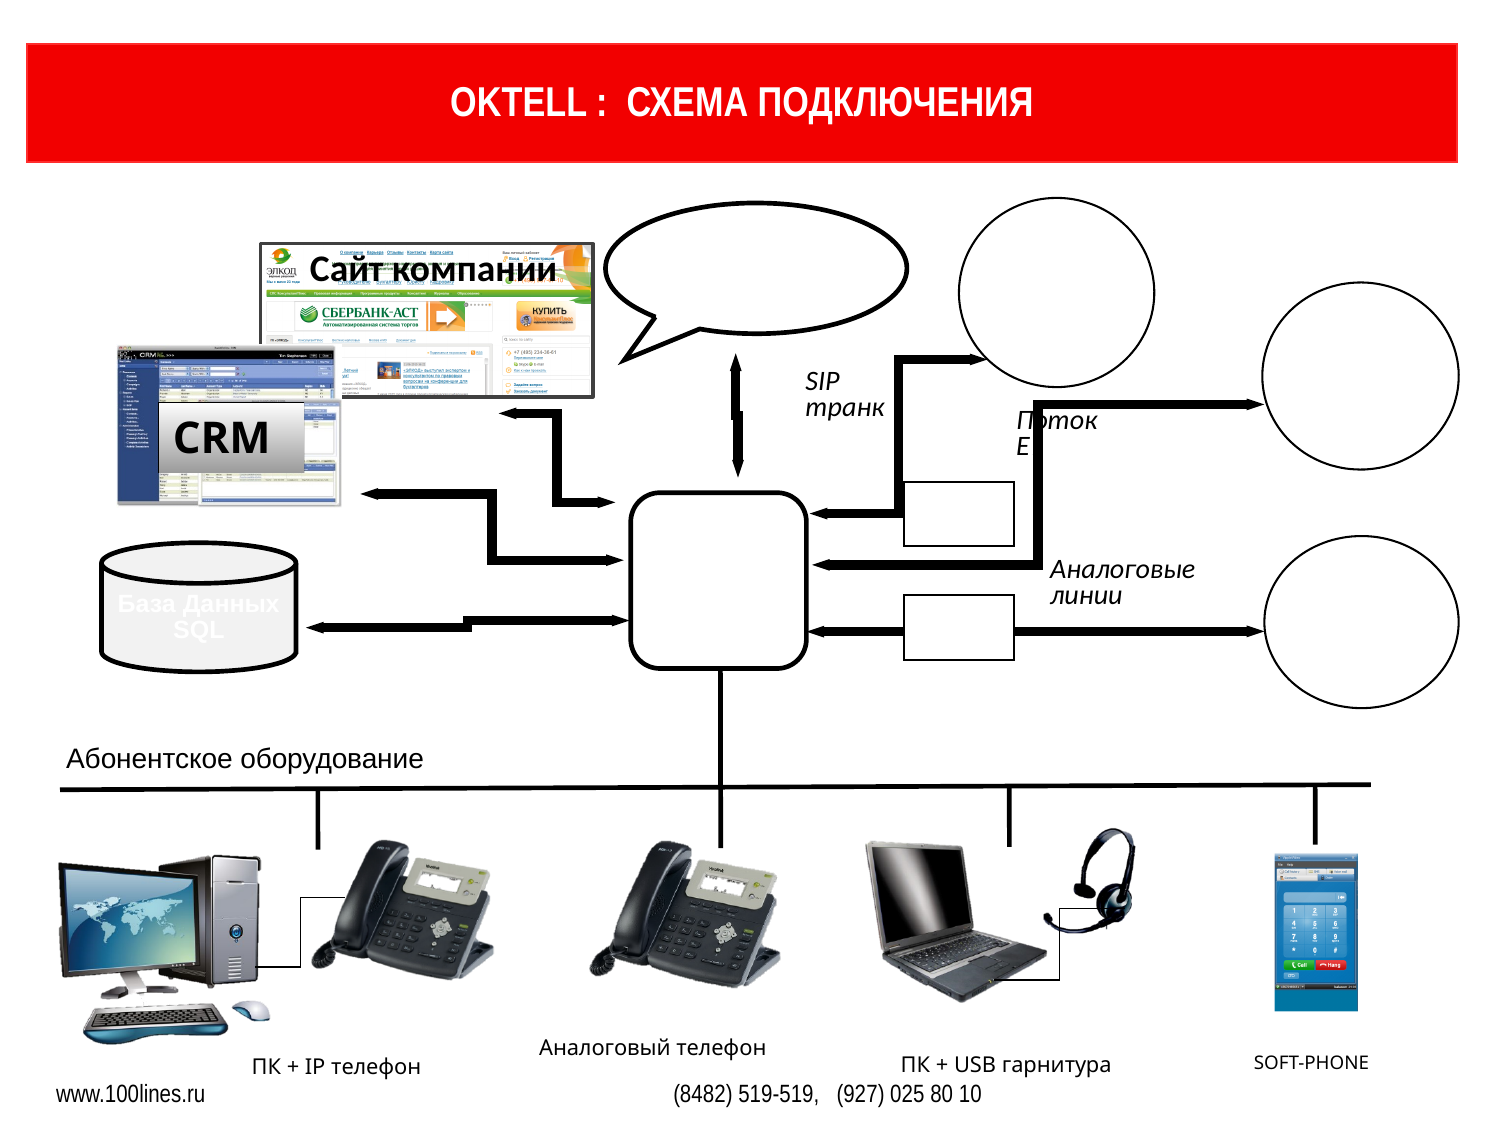

OKTELL : СХЕМА ПОДКЛЮЧЕНИЯ
Оператор
связи
Email
SMS
Web-запросы
Сайт компании
Оператор
связи
SIP транк
Поток Е1
CRM
Шлюз
OKTELL
Оператор
связи
База Данных SQL
Аналоговые линии
Шлюз
Абонентское оборудование
Аналоговый телефон
ПК + USB гарнитура
SOFT-PHONE
ПК + IP телефон
www.100lines.ru		 		 			 (8482) 519-519, (927) 025 80 10